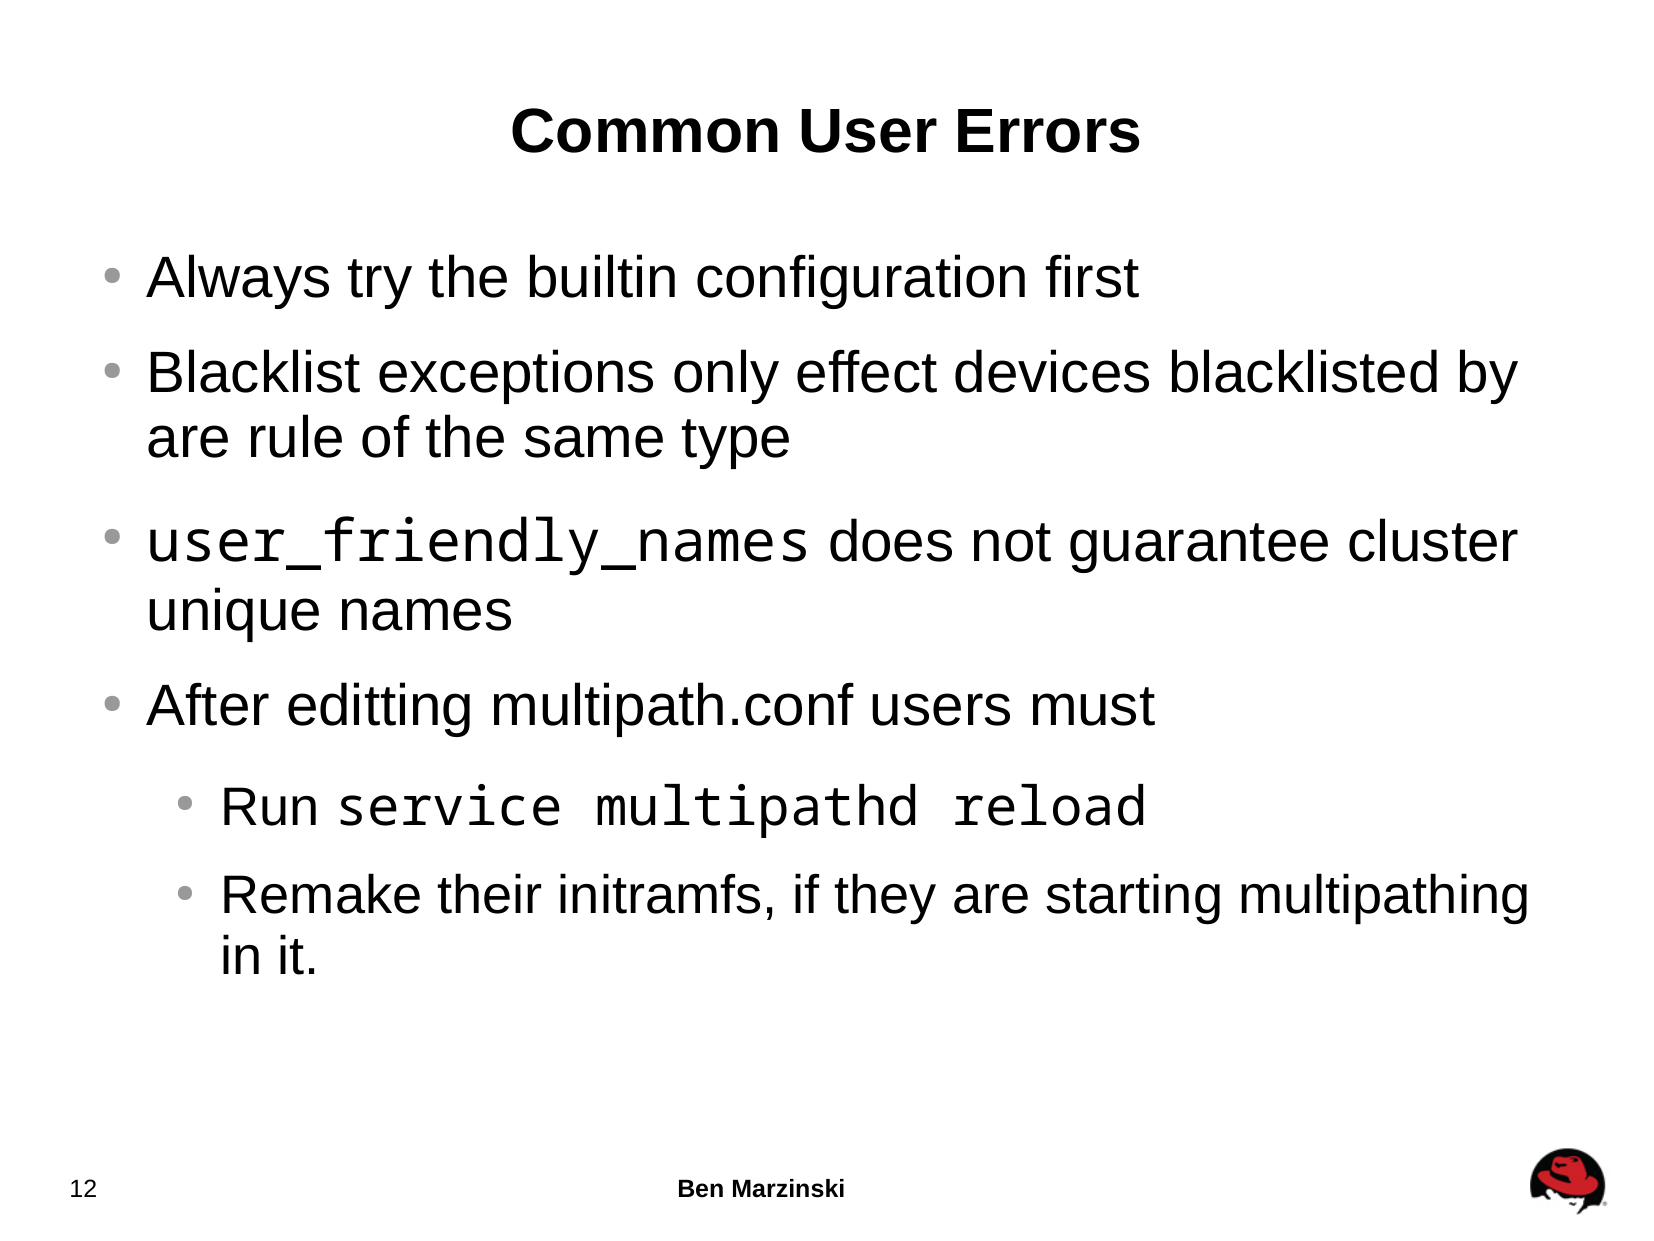

# Common User Errors
Always try the builtin configuration first
Blacklist exceptions only effect devices blacklisted by are rule of the same type
user_friendly_names does not guarantee cluster unique names
After editting multipath.conf users must
Run service multipathd reload
Remake their initramfs, if they are starting multipathing in it.